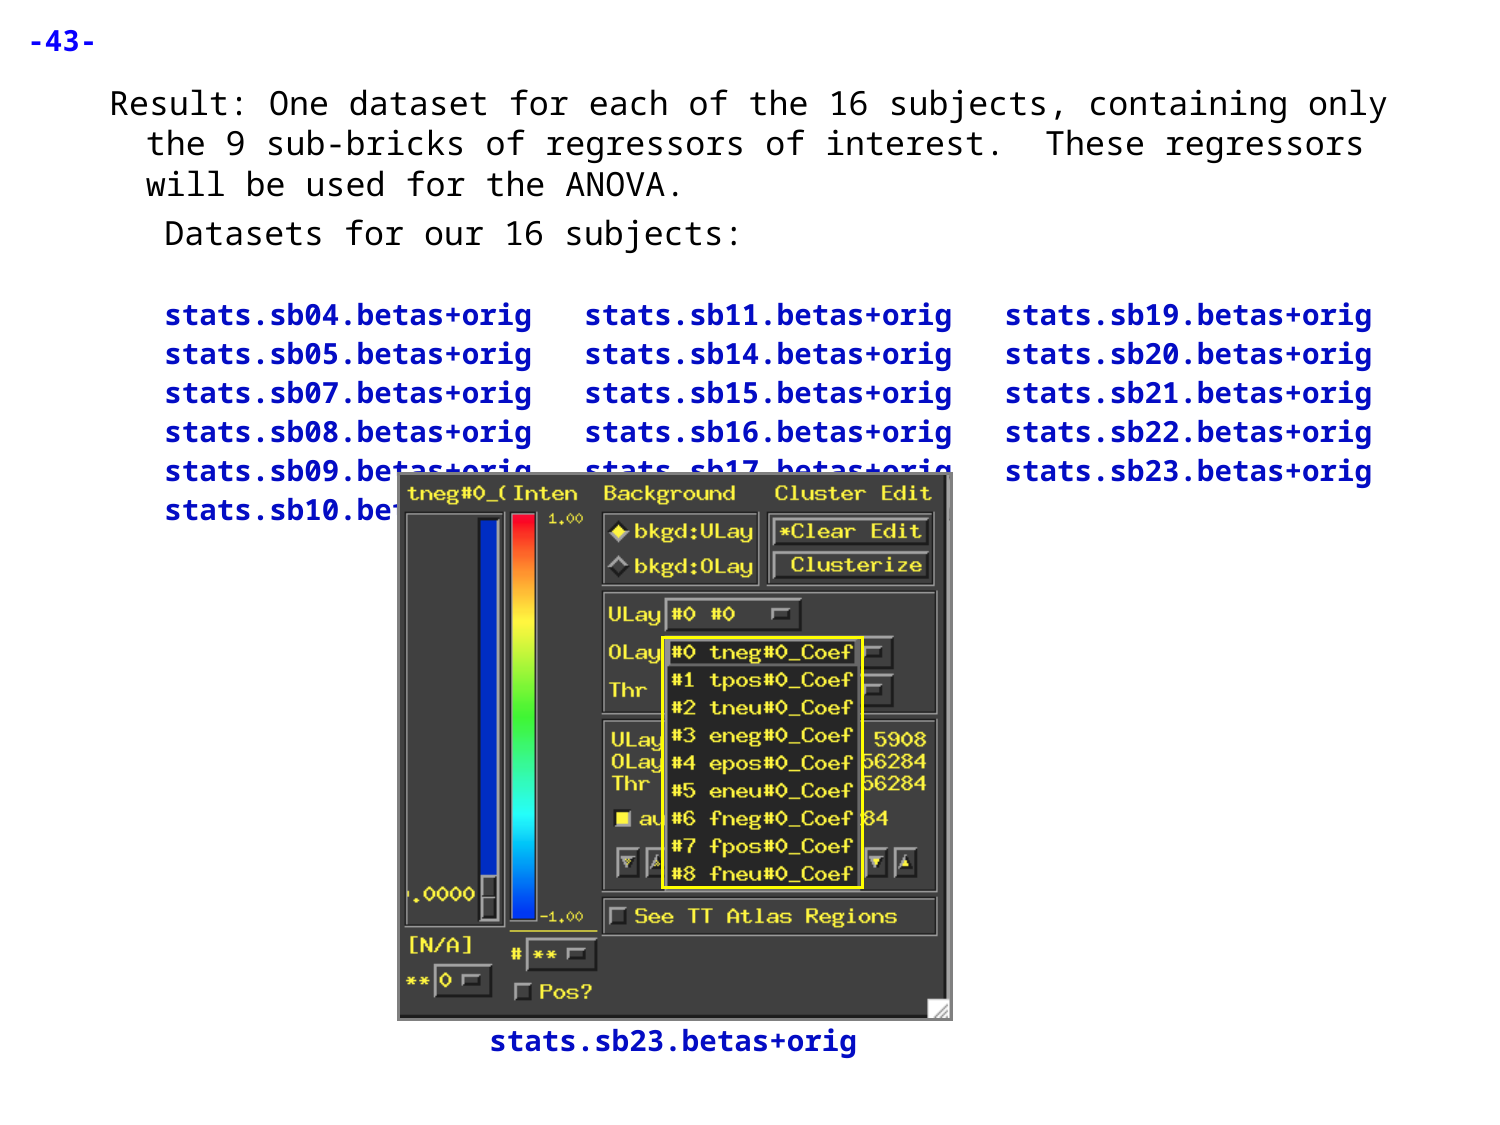

# Result: One dataset for each of the 16 subjects, containing only the 9 sub-bricks of regressors of interest. These regressors will be used for the ANOVA.
Datasets for our 16 subjects:
stats.sb04.betas+orig stats.sb11.betas+orig stats.sb19.betas+orig
stats.sb05.betas+orig stats.sb14.betas+orig stats.sb20.betas+orig
stats.sb07.betas+orig stats.sb15.betas+orig stats.sb21.betas+orig
stats.sb08.betas+orig stats.sb16.betas+orig stats.sb22.betas+orig
stats.sb09.betas+orig stats.sb17.betas+orig stats.sb23.betas+orig
stats.sb10.betas+orig stats.sb18.betas+orig
stats.sb23.betas+orig